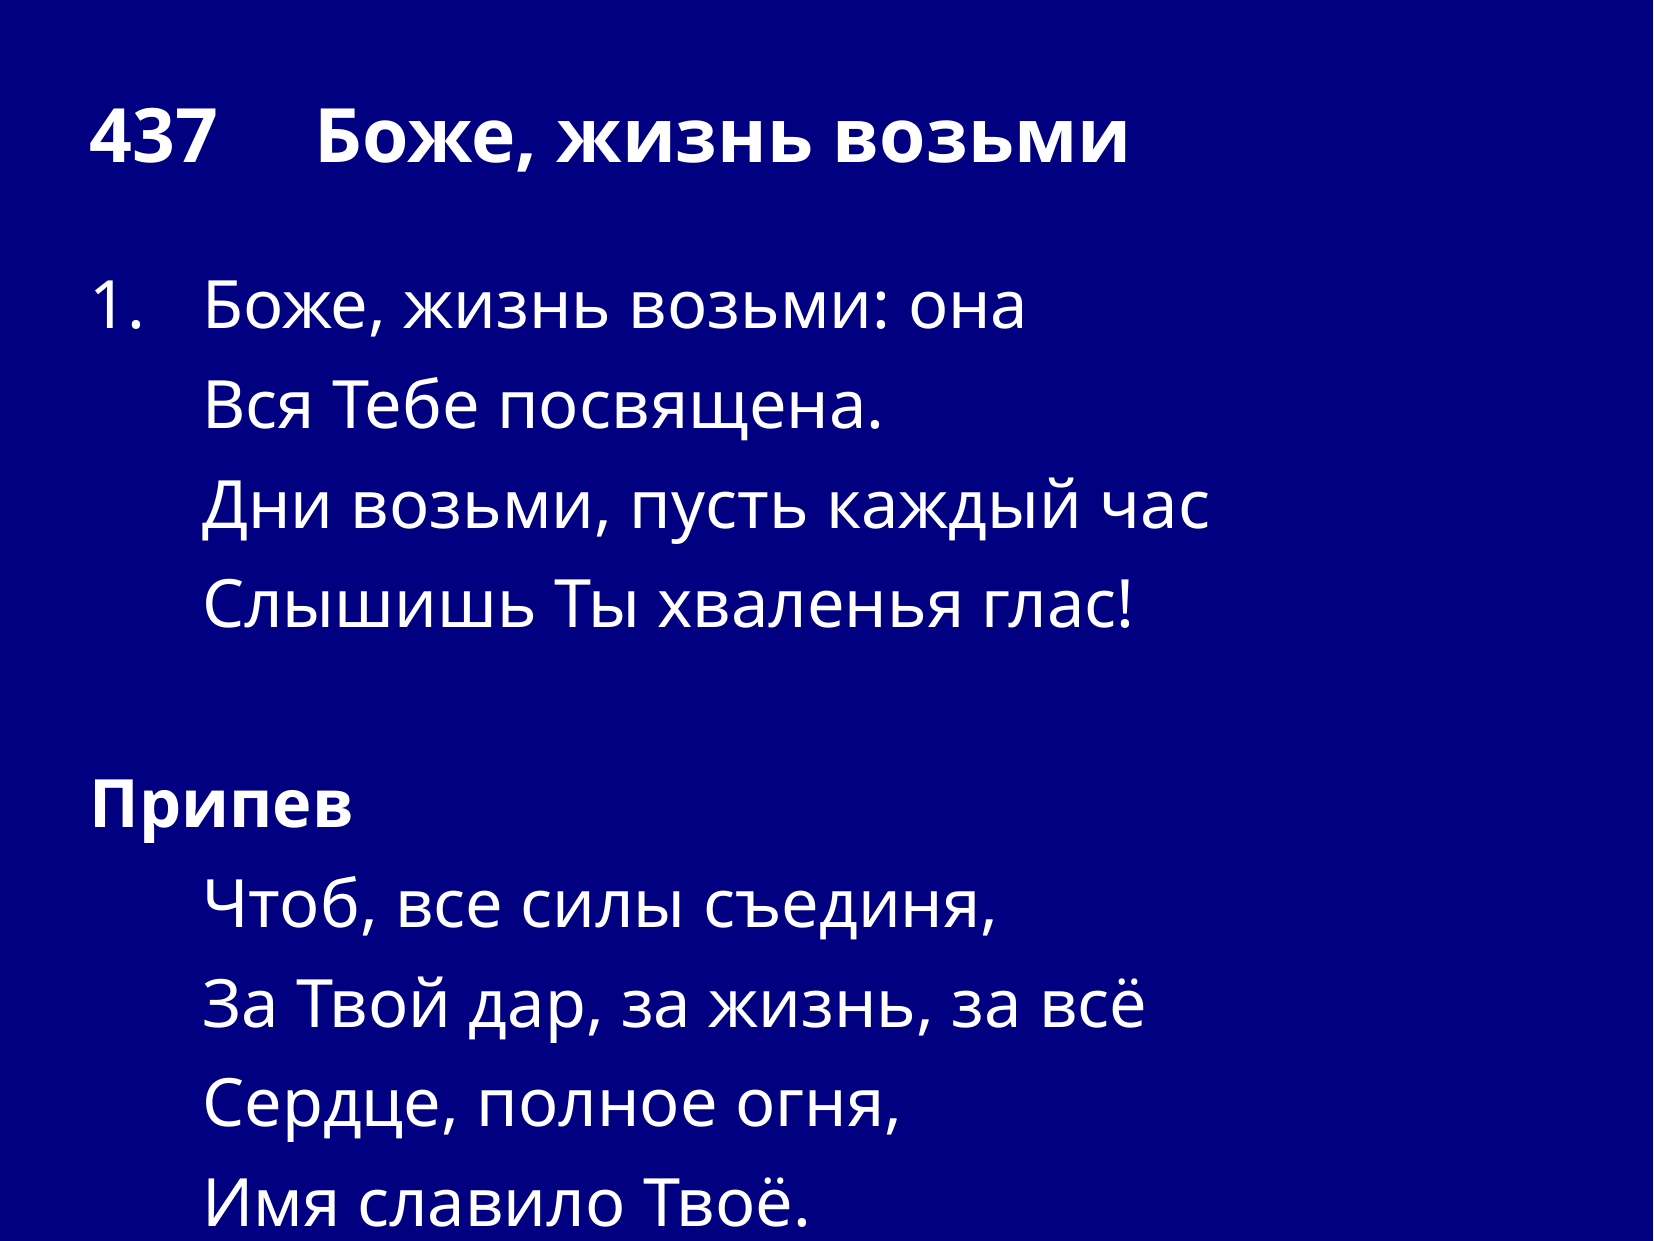

437	Боже, жизнь возьми
1.	Боже, жизнь возьми: она
	Вся Тебе посвящена.
	Дни возьми, пусть каждый час
	Слышишь Ты хваленья глас!
Припев
	Чтоб, все силы съединя,
	За Твой дар, за жизнь, за всё
	Сердце, полное огня,
	Имя славило Твоё.